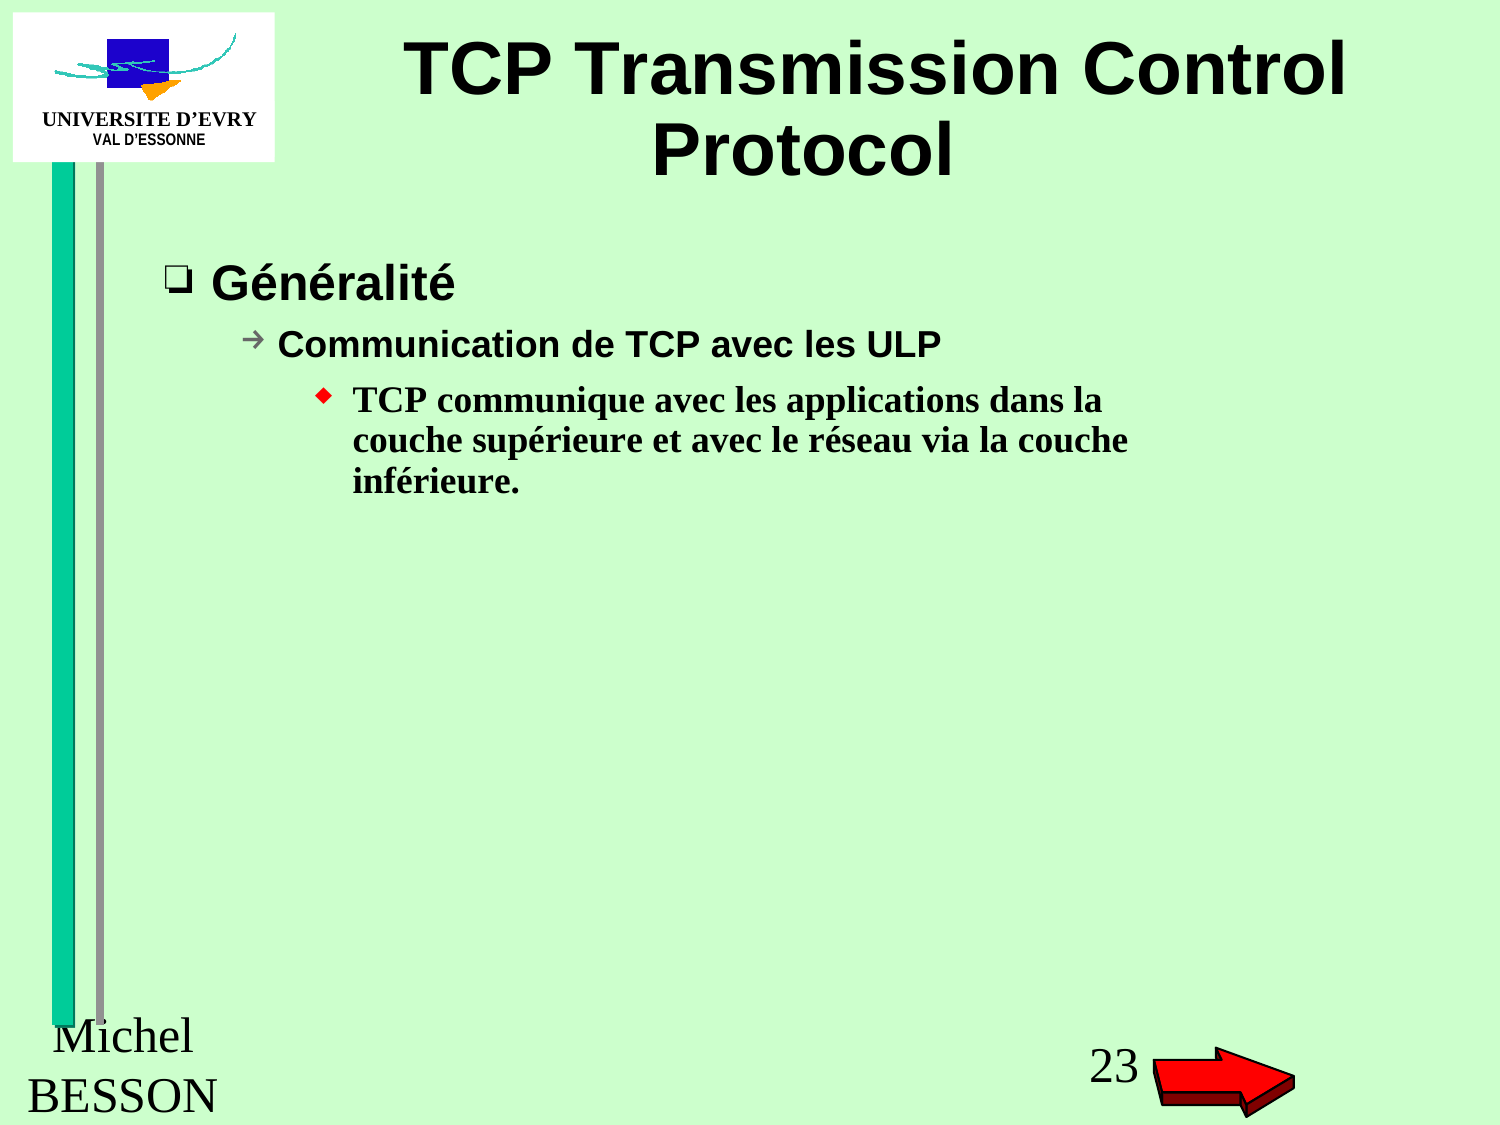

# TCP Transmission Control Protocol
Généralité
Communication de TCP avec les ULP
TCP communique avec les applications dans la couche supérieure et avec le réseau via la couche inférieure.
23